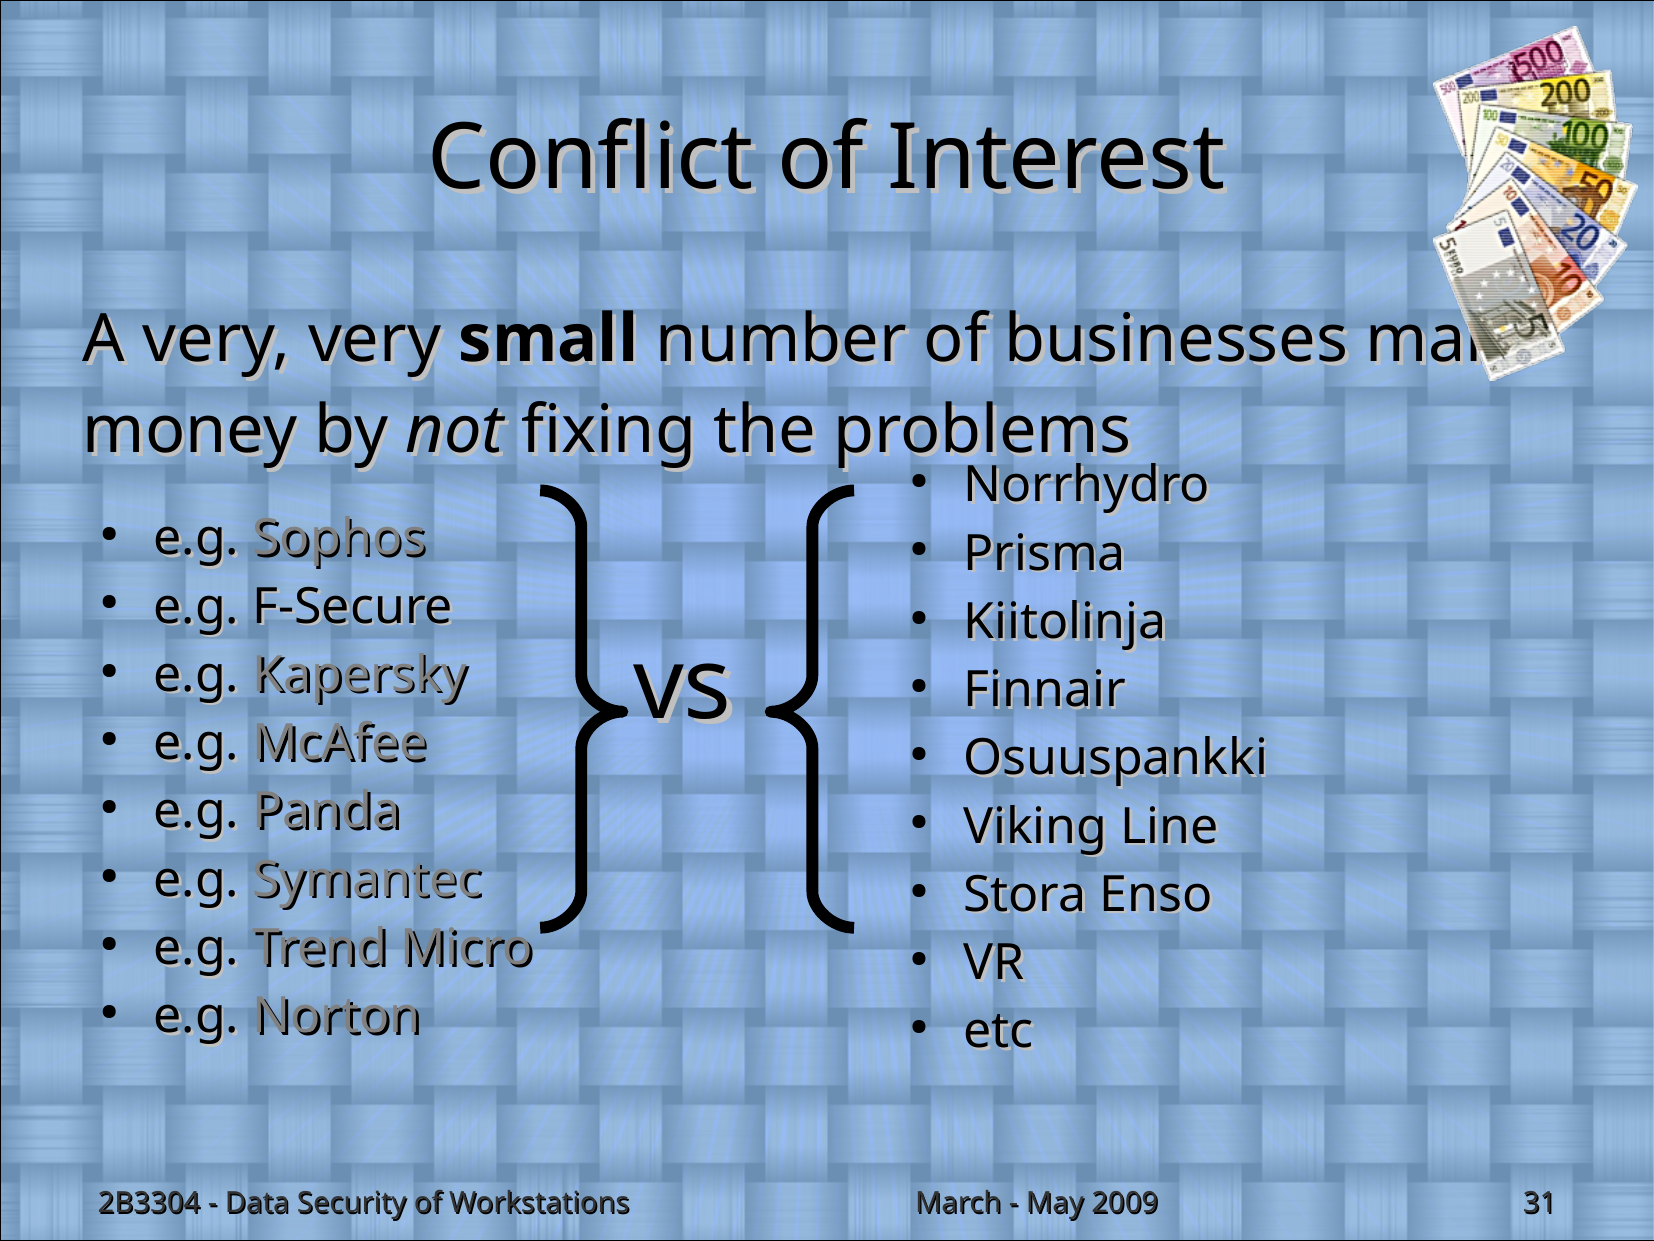

# Conflict of Interest
A very, very small number of businesses make money by not fixing the problems
e.g. Sophos
e.g. F-Secure
e.g. Kapersky
e.g. McAfee
e.g. Panda
e.g. Symantec
e.g. Trend Micro
e.g. Norton
Norrhydro
Prisma
Kiitolinja
Finnair
Osuuspankki
Viking Line
Stora Enso
VR
etc
vs